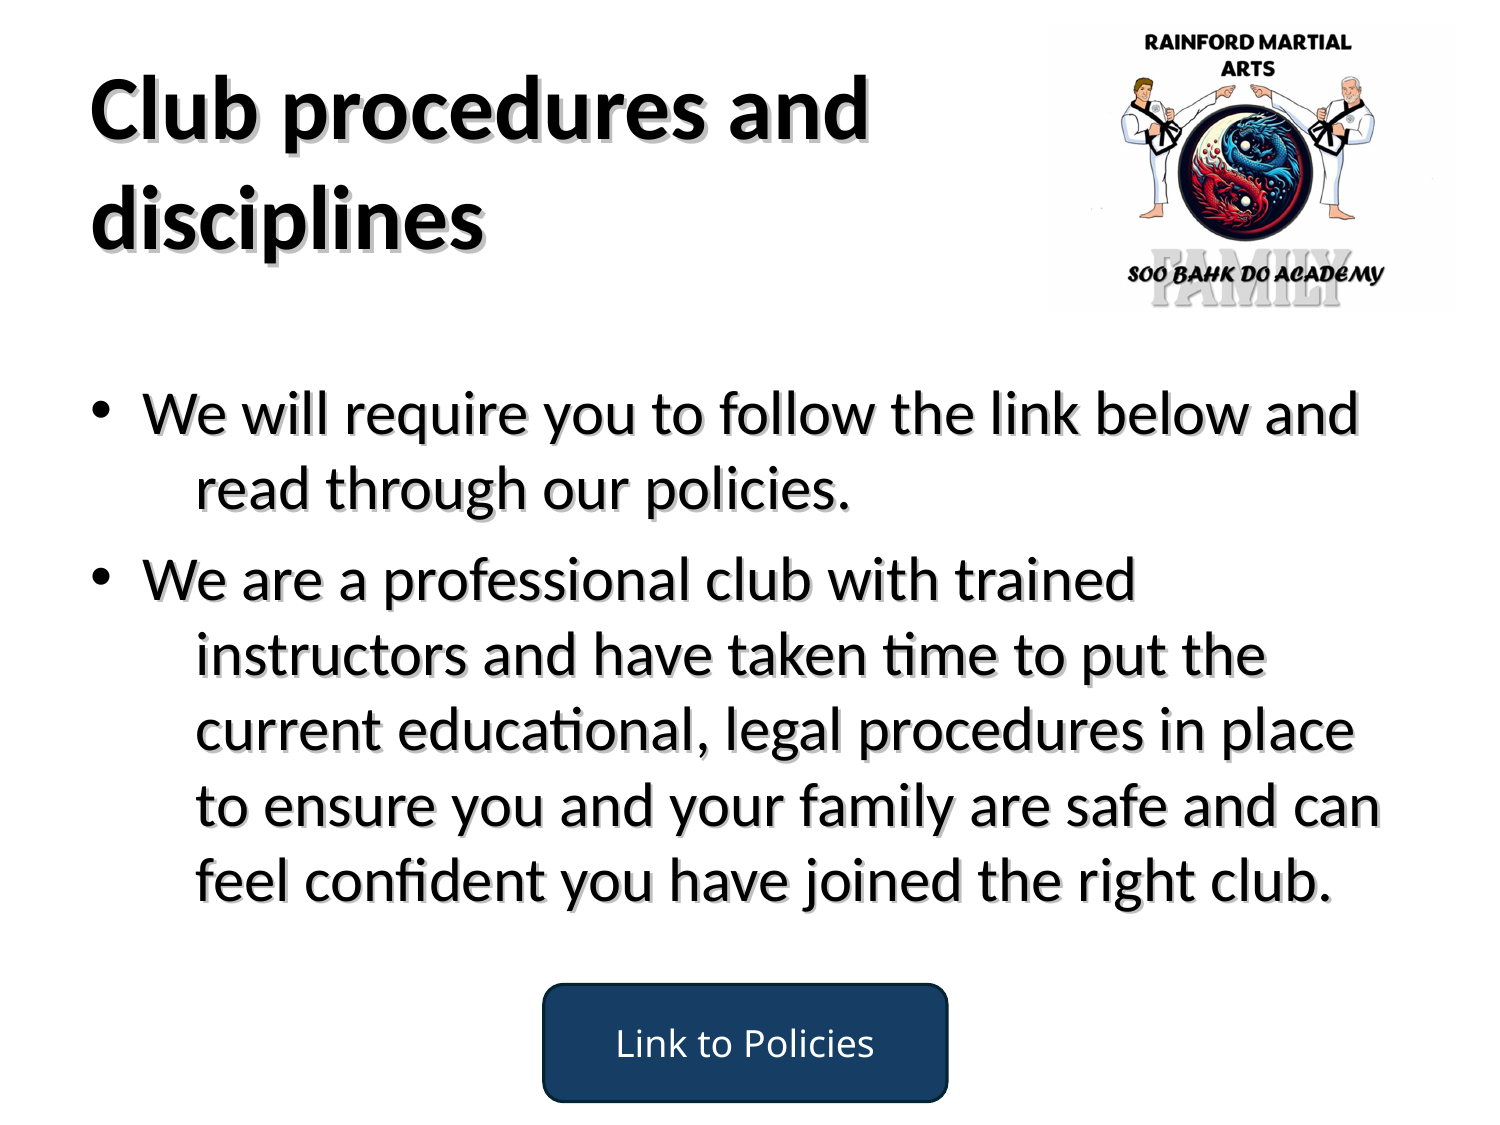

# Club procedures and disciplines
We will require you to follow the link below and read through our policies.
We are a professional club with trained instructors and have taken time to put the current educational, legal procedures in place to ensure you and your family are safe and can feel confident you have joined the right club.
Link to Policies